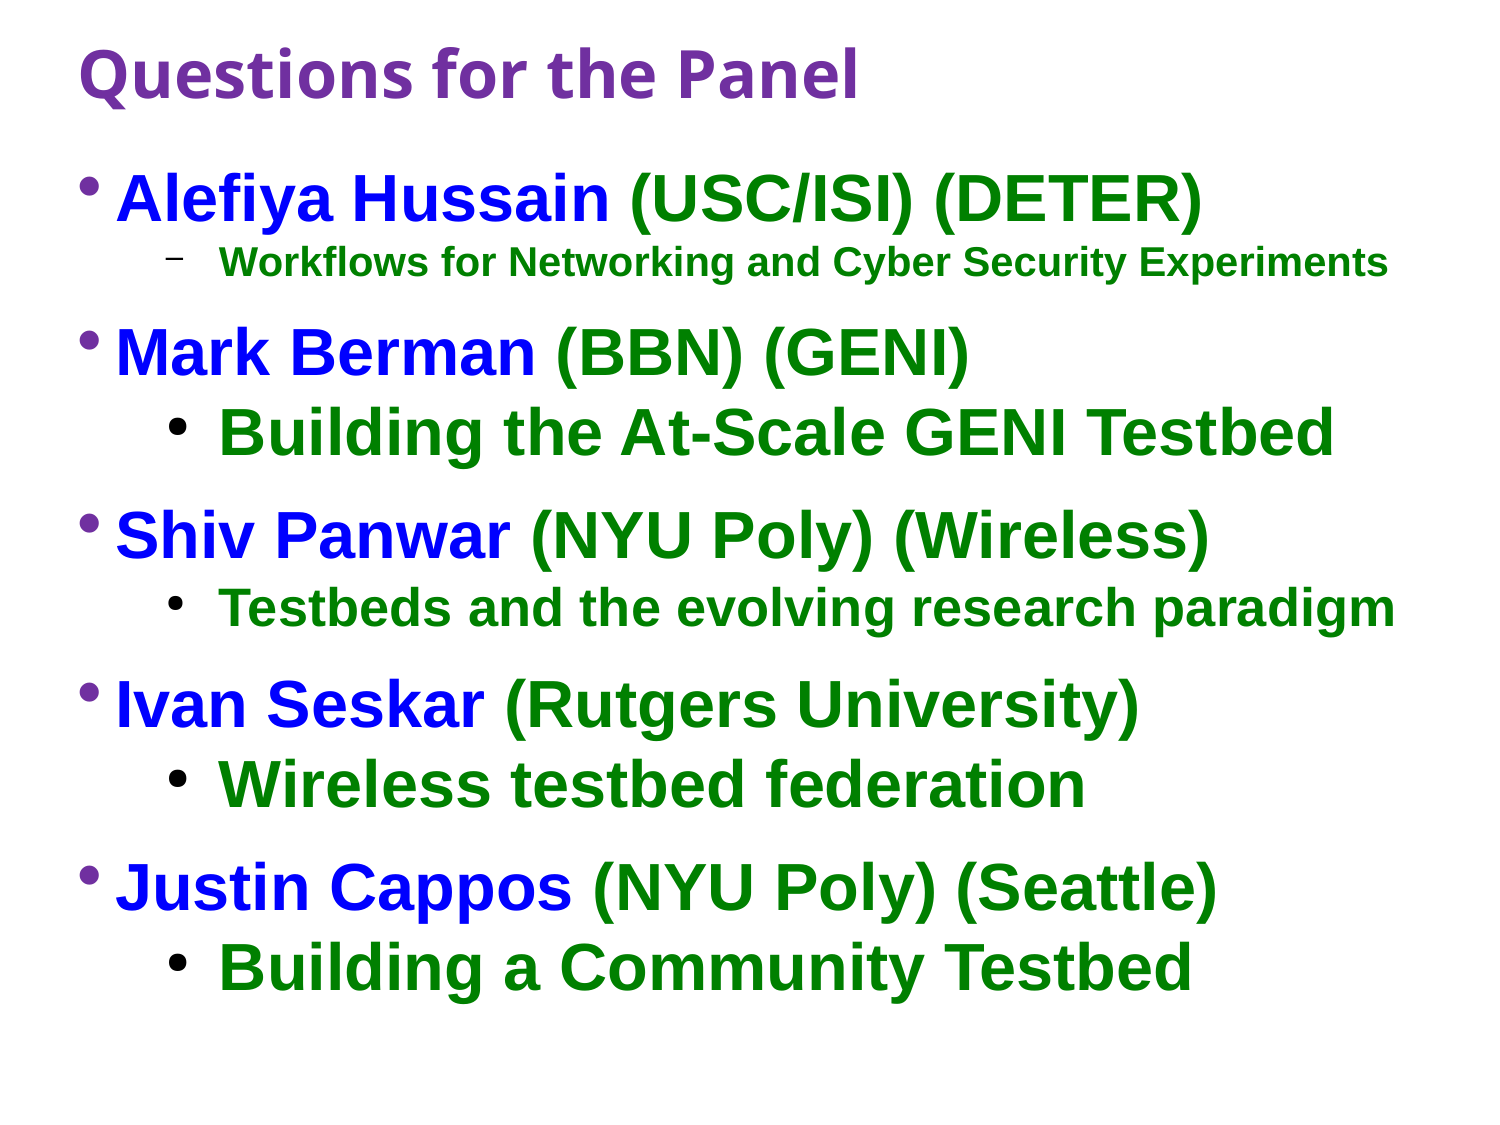

# Questions for the Panel
Alefiya Hussain (USC/ISI) (DETER)
Workflows for Networking and Cyber Security Experiments
Mark Berman (BBN) (GENI)
Building the At-Scale GENI Testbed
Shiv Panwar (NYU Poly) (Wireless)
Testbeds and the evolving research paradigm
Ivan Seskar (Rutgers University)
Wireless testbed federation
Justin Cappos (NYU Poly) (Seattle)
Building a Community Testbed